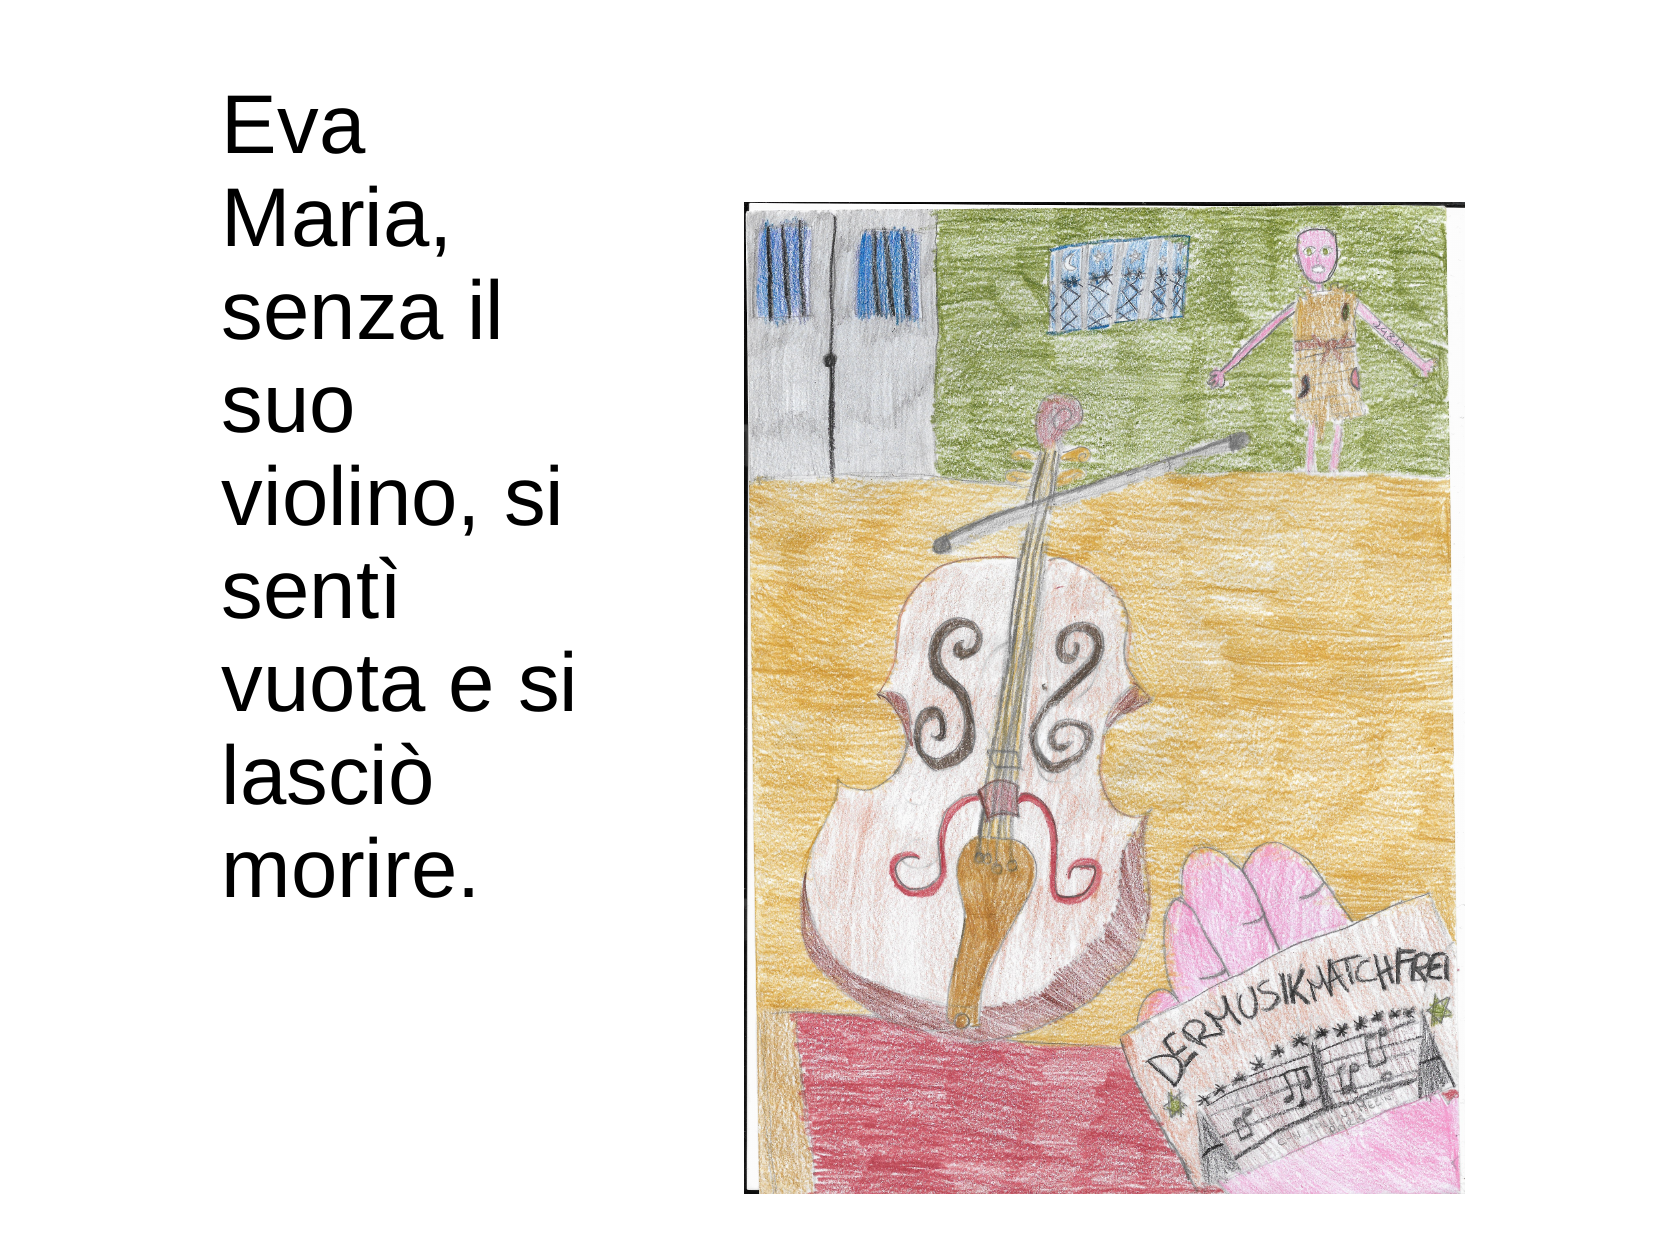

Eva Maria, senza il suo violino, si sentì vuota e si lasciò morire.